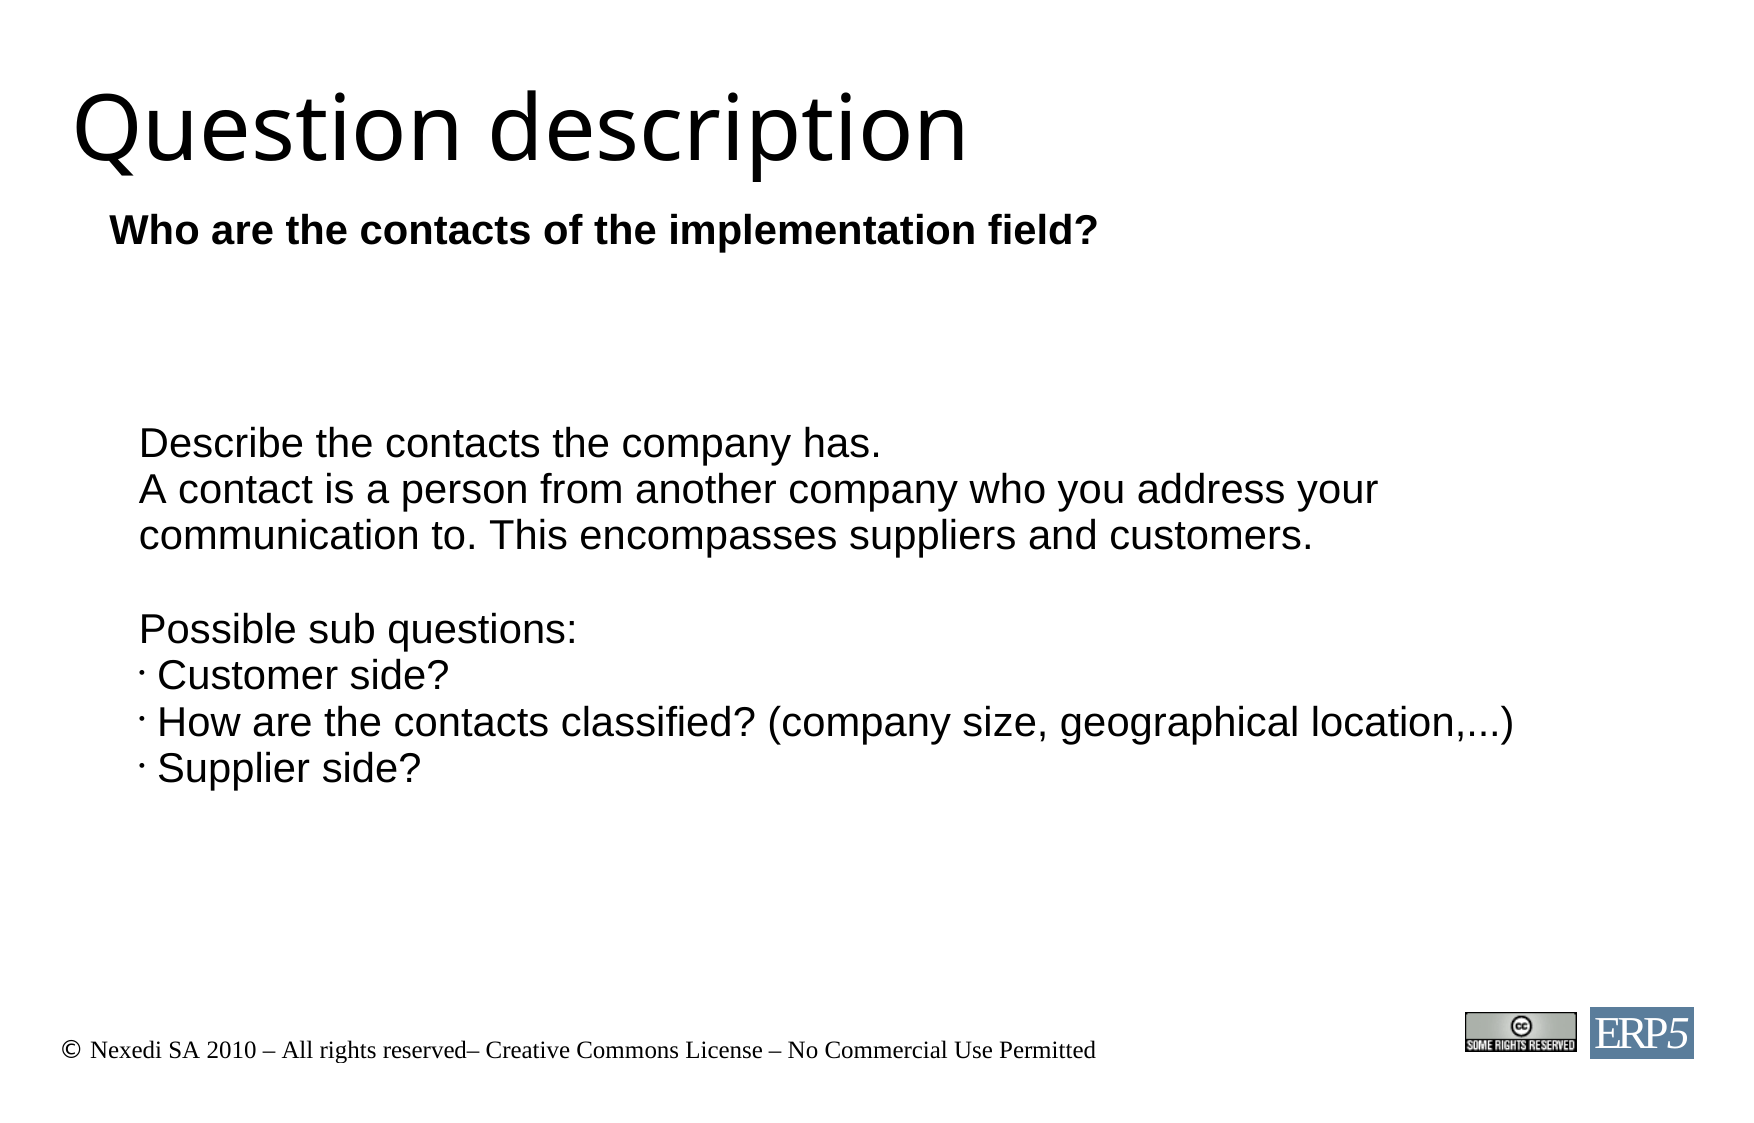

# Question description
Who are the contacts of the implementation field?
Describe the contacts the company has.
A contact is a person from another company who you address your communication to. This encompasses suppliers and customers.
Possible sub questions:
 Customer side?
 How are the contacts classified? (company size, geographical location,...)
 Supplier side?